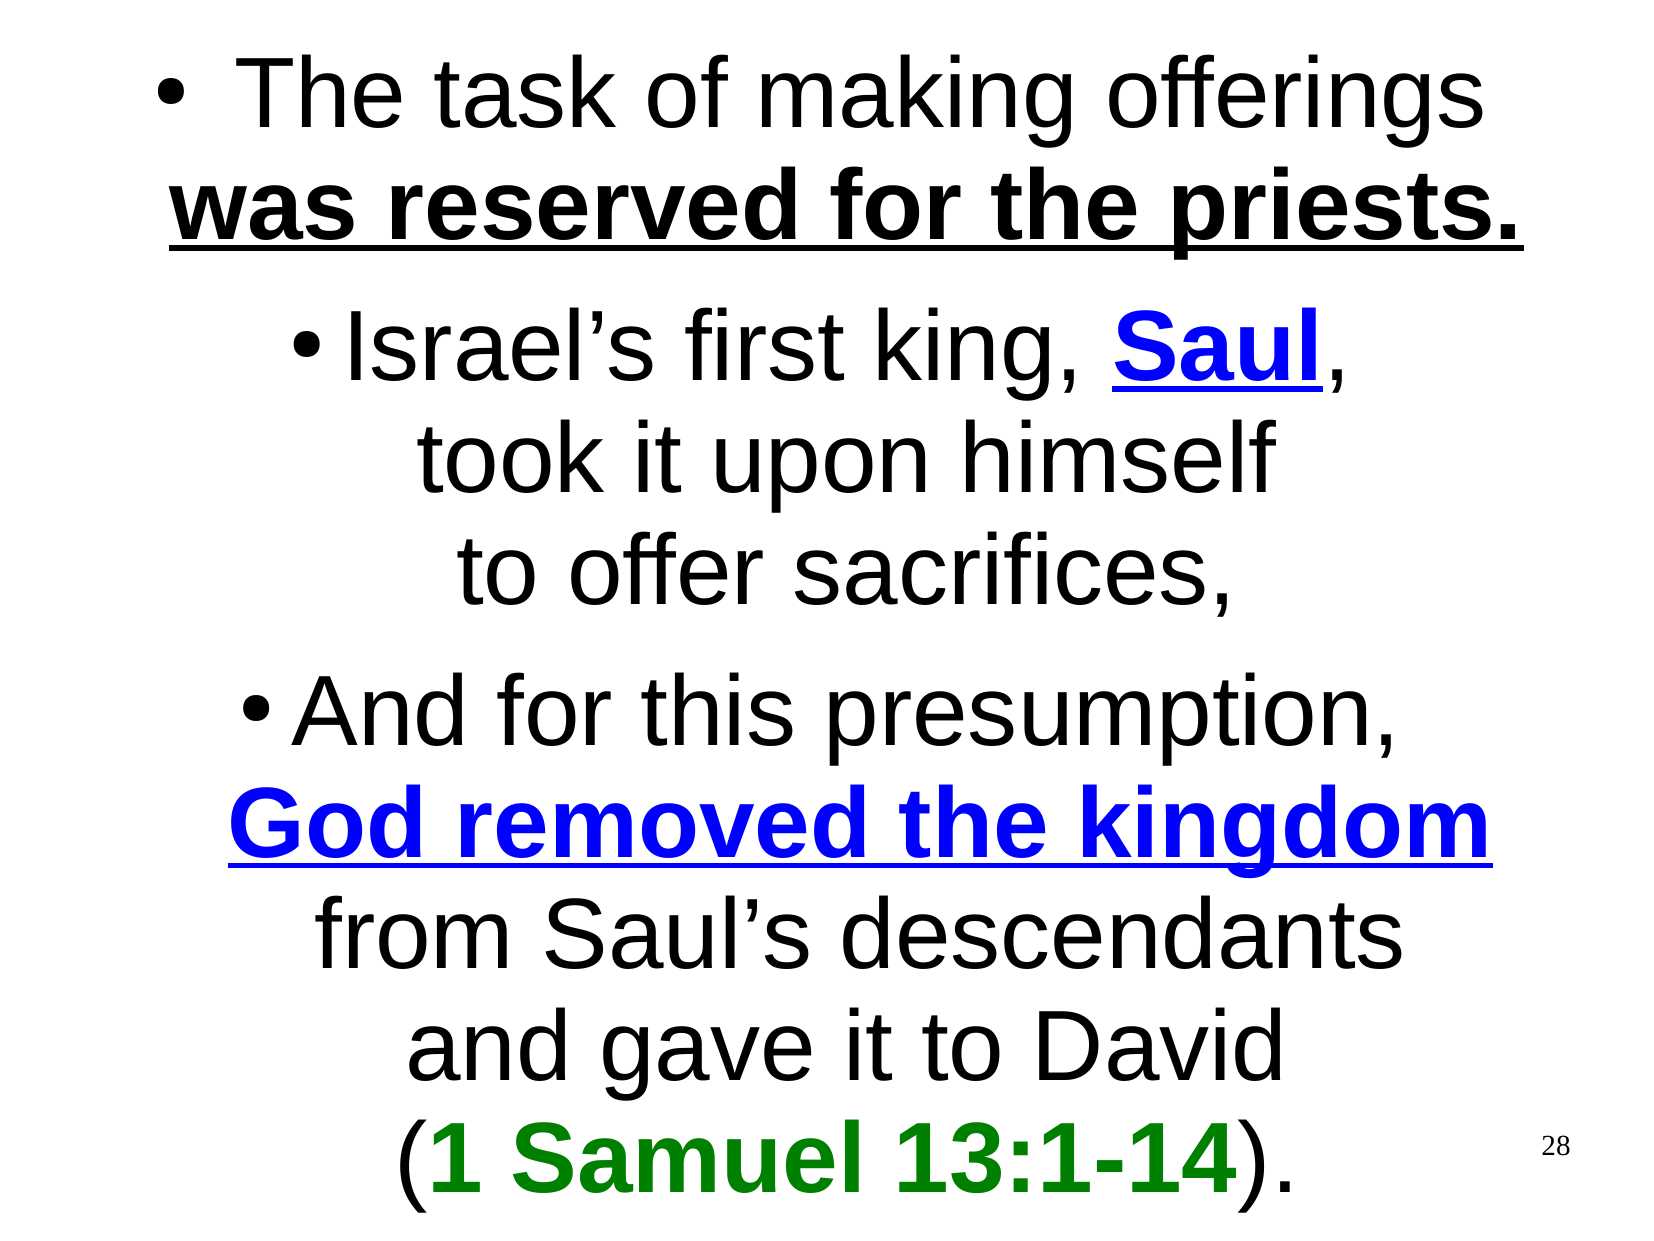

# The task of making offerings was reserved for the priests.
Israel’s first king, Saul,
took it upon himself
to offer sacrifices,
And for this presumption,
God removed the kingdom
 from Saul’s descendants
and gave it to David
(1 Samuel 13:1-14).
28